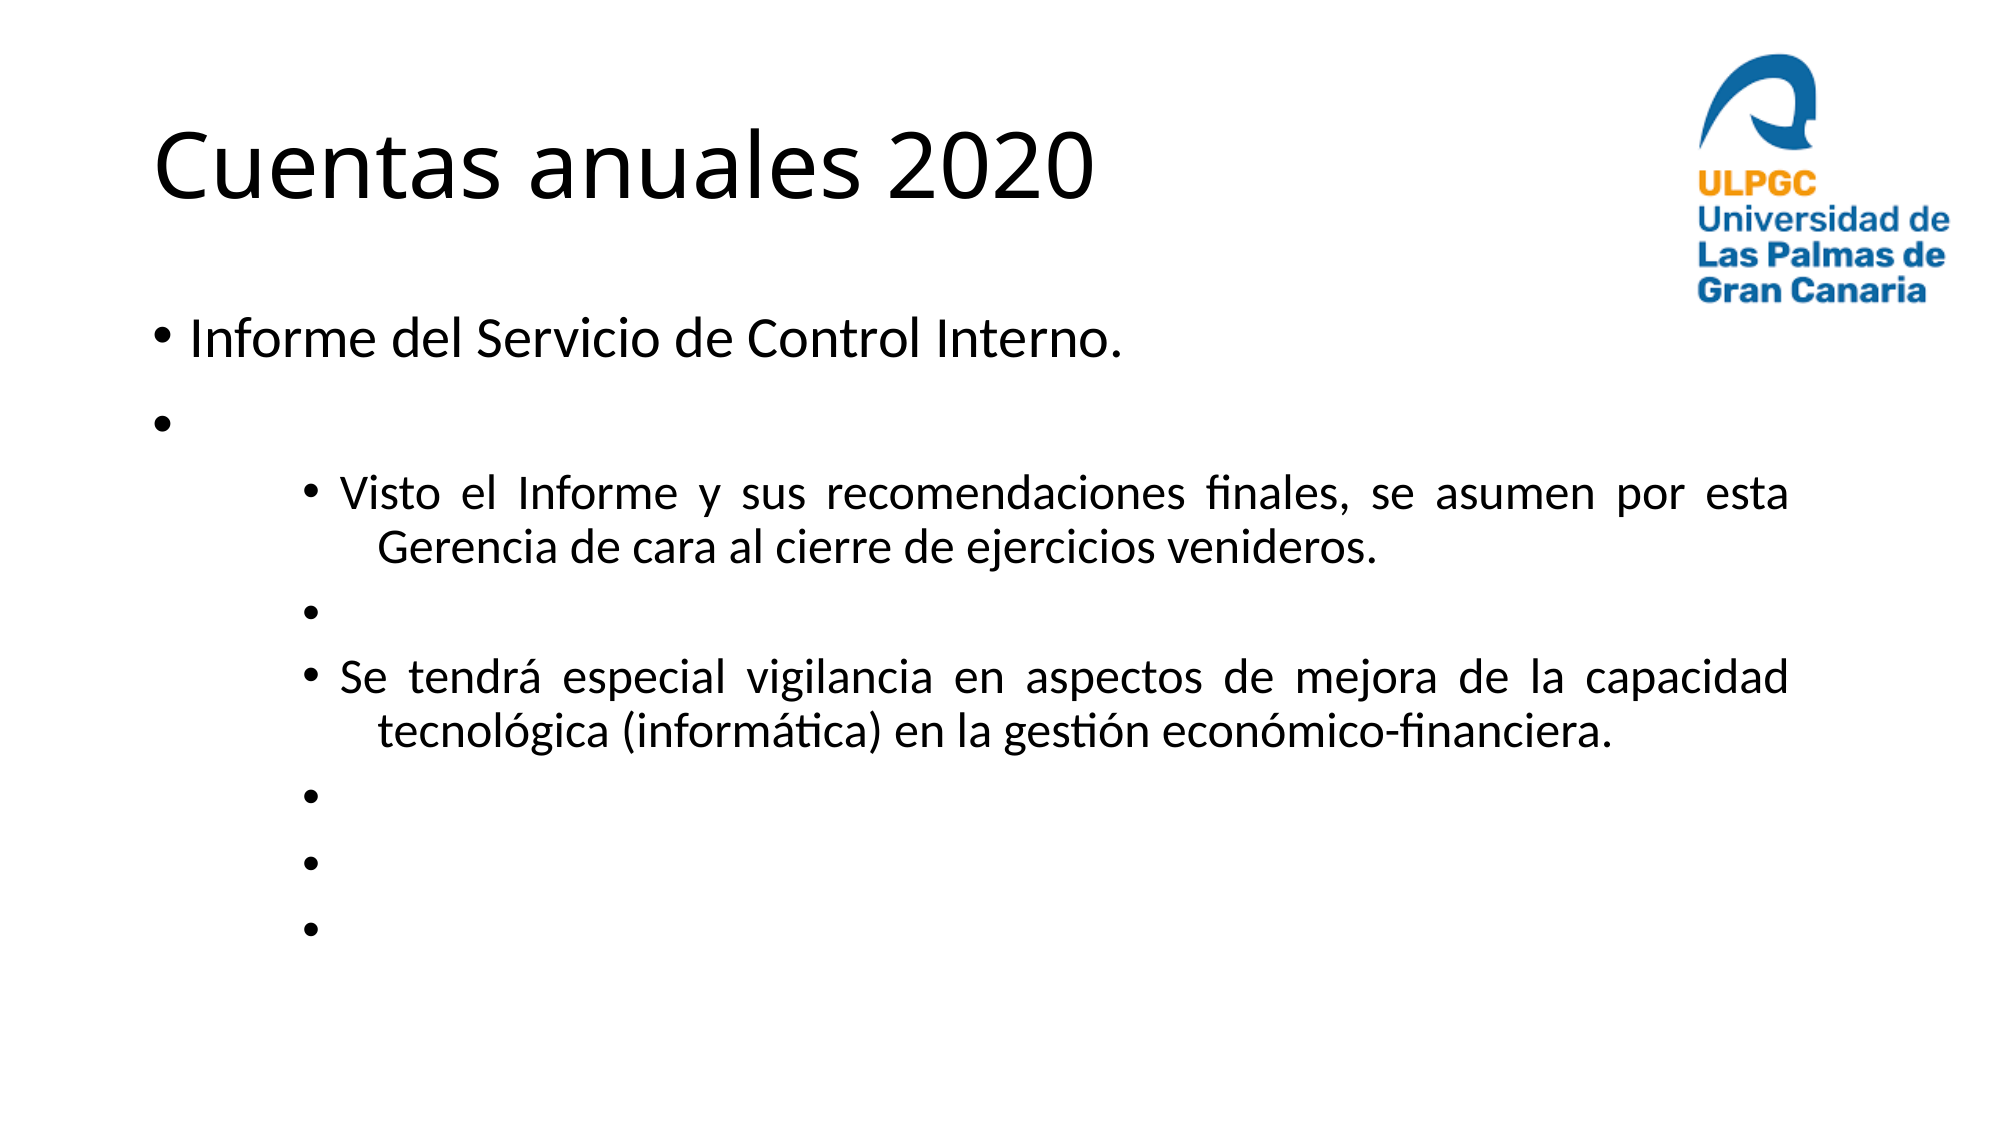

# Cuentas anuales 2020
Informe del Servicio de Control Interno.
Visto el Informe y sus recomendaciones finales, se asumen por esta Gerencia de cara al cierre de ejercicios venideros.
Se tendrá especial vigilancia en aspectos de mejora de la capacidad tecnológica (informática) en la gestión económico-financiera.